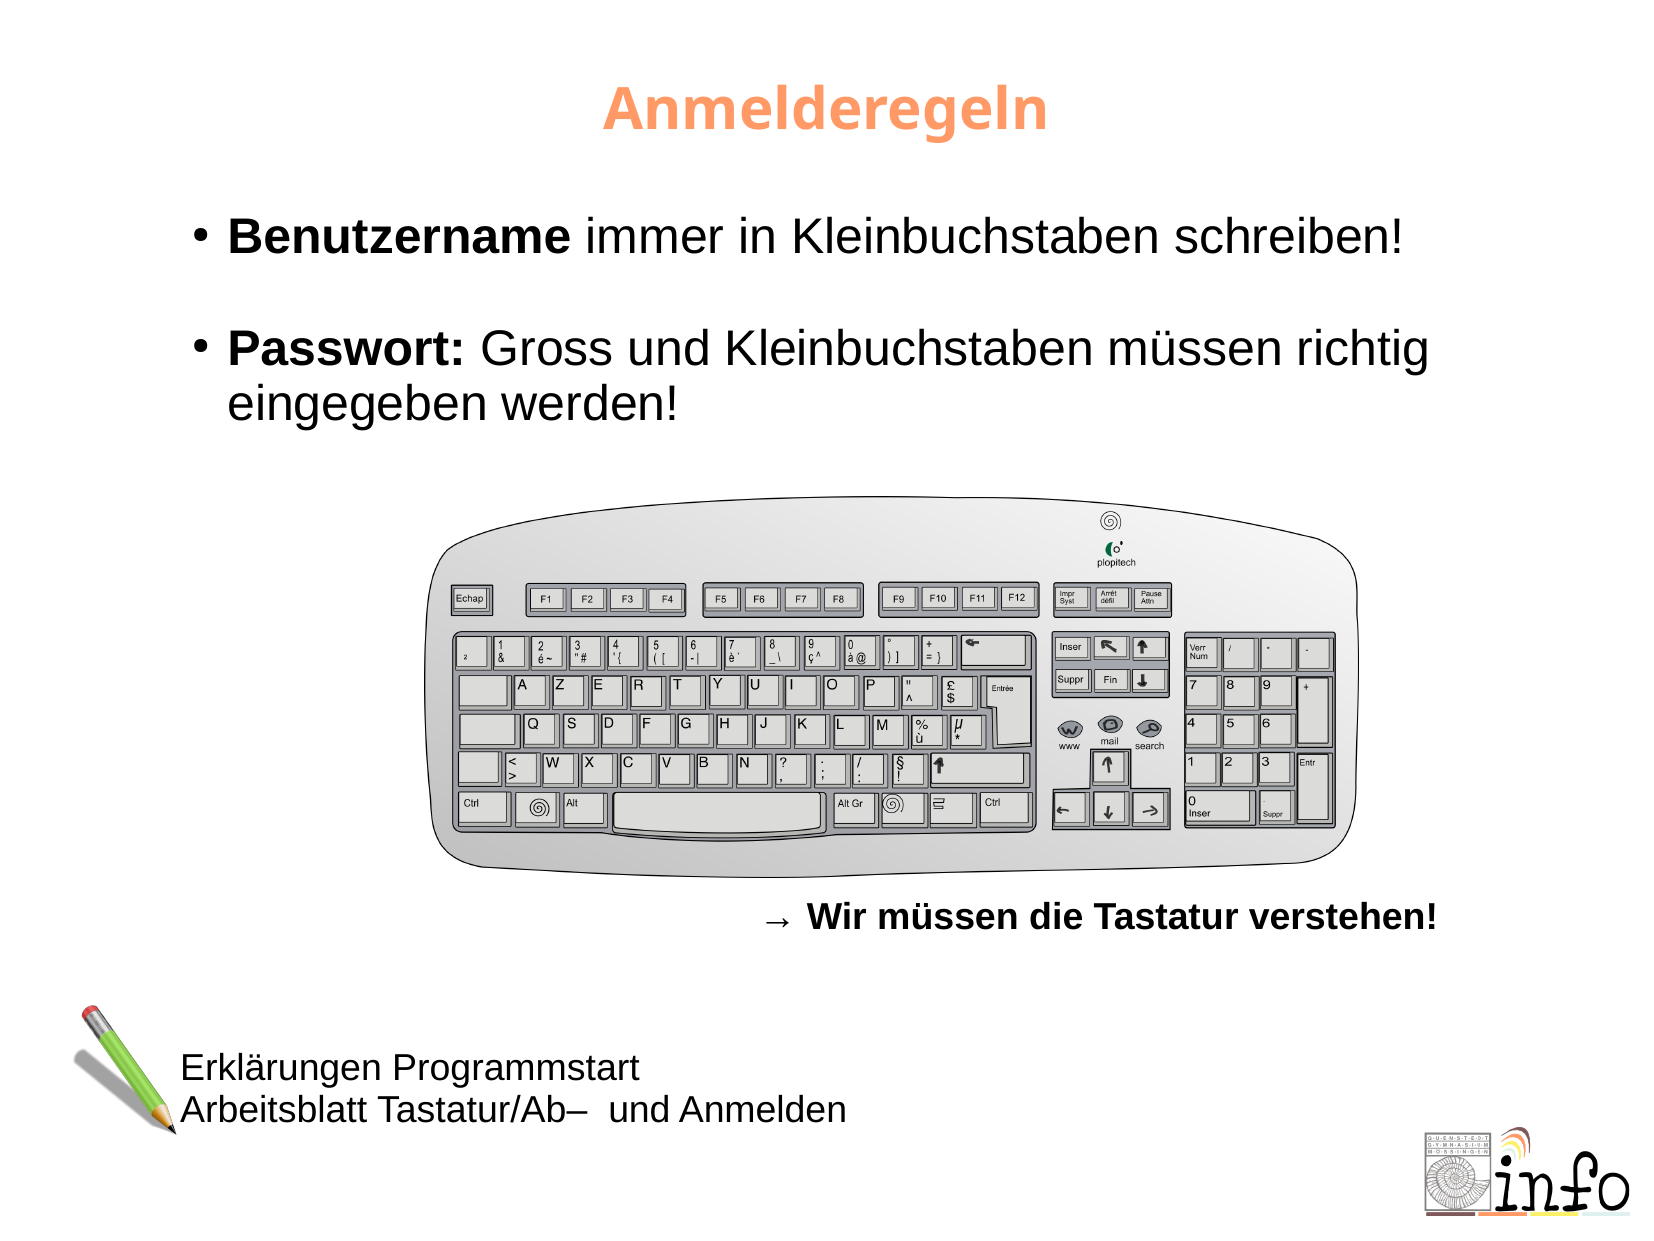

# Anmelderegeln
Benutzername immer in Kleinbuchstaben schreiben!
Passwort: Gross und Kleinbuchstaben müssen richtig
eingegeben werden!
→ Wir müssen die Tastatur verstehen!
Erklärungen Programmstart
Arbeitsblatt Tastatur/Ab– und Anmelden